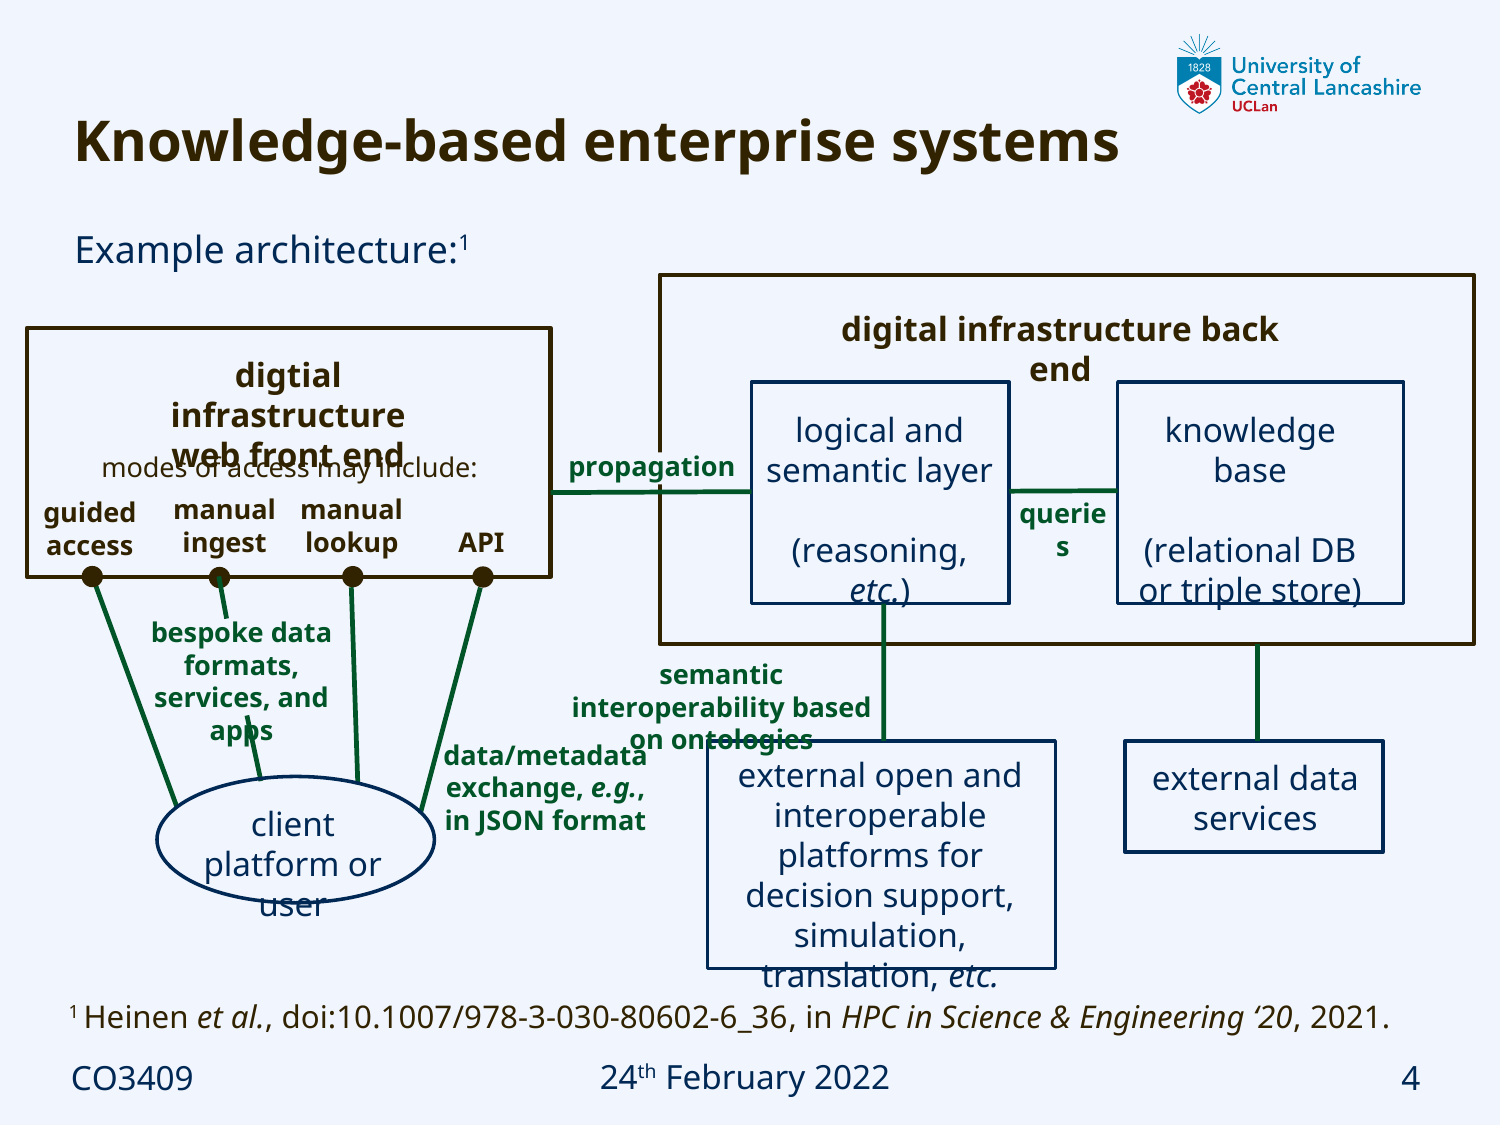

# Knowledge-based enterprise systems
Example architecture:1
digital infrastructure back end
digtial infrastructure
web front end
logical and semantic layer
(reasoning, etc.)
knowledge base
(relational DB or triple store)
propagation
modes of access may include:
manual lookup
manual ingest
guided access
queries
API
bespoke data formats, services, and apps
semantic interoperability based on ontologies
data/metadata
exchange, e.g.,
in JSON format
external open and interoperable platforms for decision support, simulation, translation, etc.
external data services
client platform or user
1 Heinen et al., doi:10.1007/978-3-030-80602-6_36, in HPC in Science & Engineering ‘20, 2021.